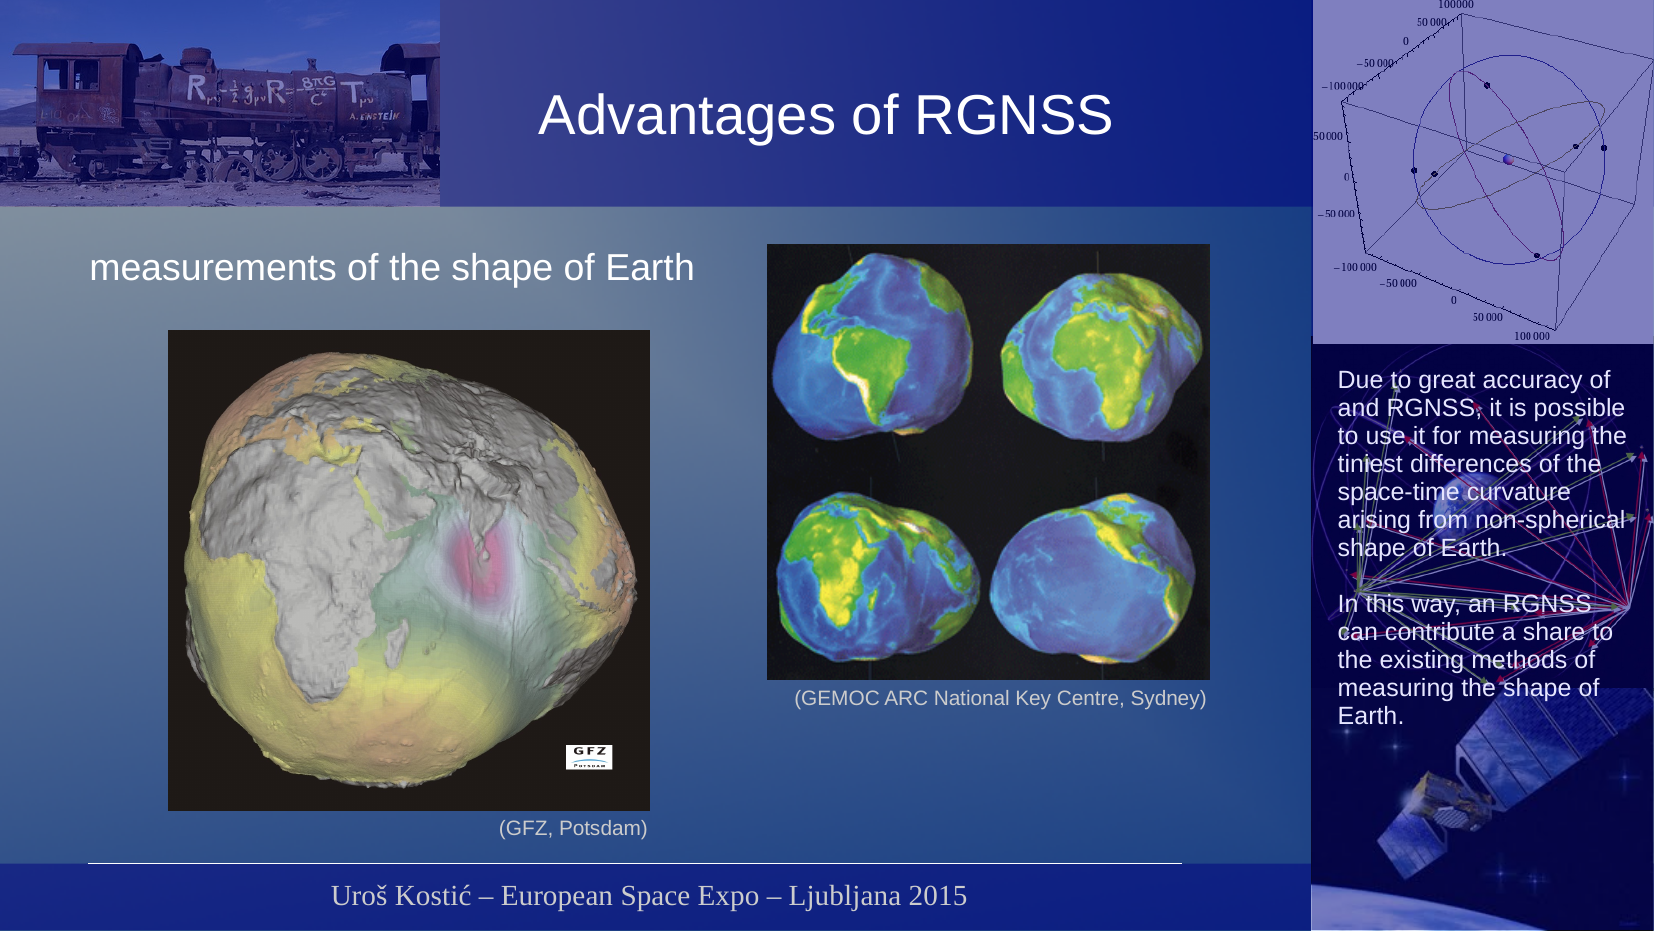

# Advantages of RGNSS
measurements of the shape of Earth
Due to great accuracy of and RGNSS, it is possible to use it for measuring the tiniest differences of the space-time curvature arising from non-spherical shape of Earth.
In this way, an RGNSS can contribute a share to the existing methods of measuring the shape of Earth.
(GEMOC ARC National Key Centre, Sydney)
(GFZ, Potsdam)